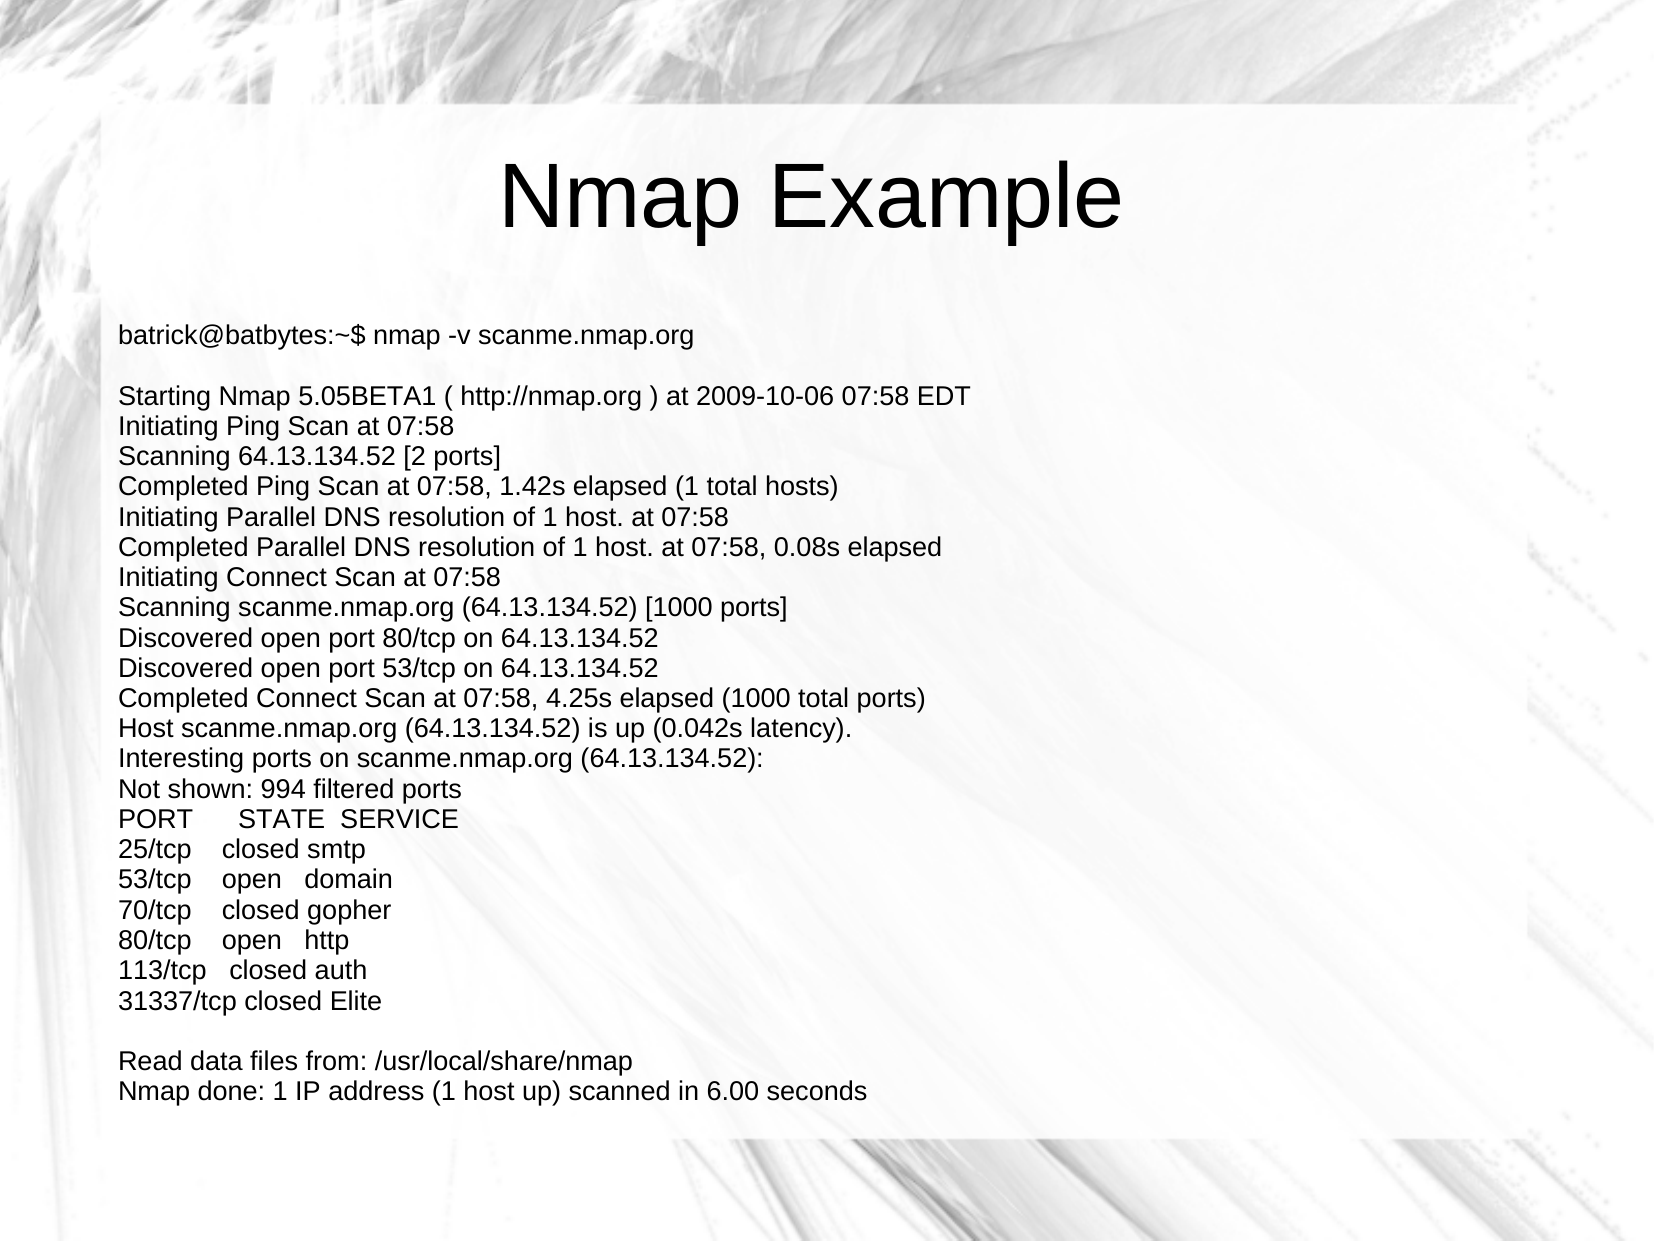

# Nmap Example
batrick@batbytes:~$ nmap -v scanme.nmap.org
Starting Nmap 5.05BETA1 ( http://nmap.org ) at 2009-10-06 07:58 EDT
Initiating Ping Scan at 07:58
Scanning 64.13.134.52 [2 ports]
Completed Ping Scan at 07:58, 1.42s elapsed (1 total hosts)
Initiating Parallel DNS resolution of 1 host. at 07:58
Completed Parallel DNS resolution of 1 host. at 07:58, 0.08s elapsed
Initiating Connect Scan at 07:58
Scanning scanme.nmap.org (64.13.134.52) [1000 ports]
Discovered open port 80/tcp on 64.13.134.52
Discovered open port 53/tcp on 64.13.134.52
Completed Connect Scan at 07:58, 4.25s elapsed (1000 total ports)
Host scanme.nmap.org (64.13.134.52) is up (0.042s latency).
Interesting ports on scanme.nmap.org (64.13.134.52):
Not shown: 994 filtered ports
PORT STATE SERVICE
25/tcp closed smtp
53/tcp open domain
70/tcp closed gopher
80/tcp open http
113/tcp closed auth
31337/tcp closed Elite
Read data files from: /usr/local/share/nmap
Nmap done: 1 IP address (1 host up) scanned in 6.00 seconds